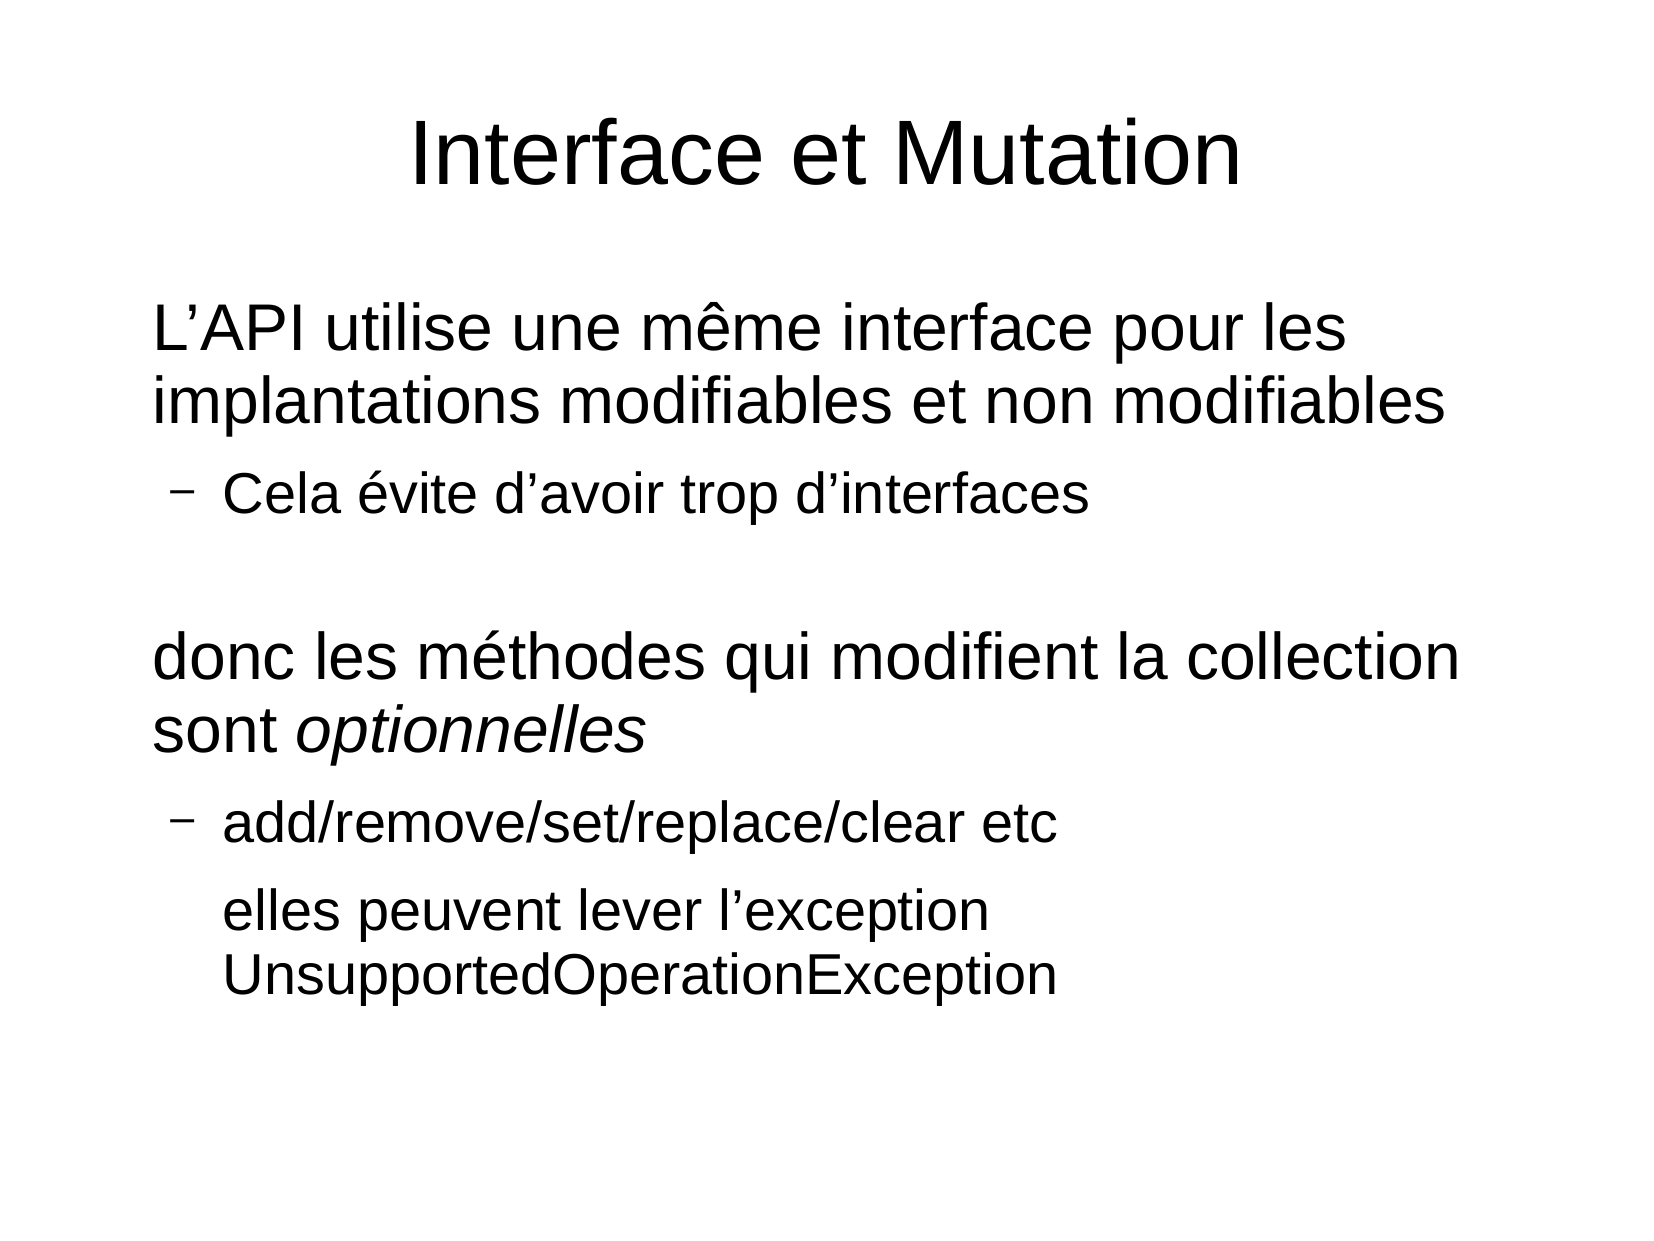

# Interface et Mutation
L’API utilise une même interface pour les implantations modifiables et non modifiables
Cela évite d’avoir trop d’interfaces
donc les méthodes qui modifient la collection sont optionnelles
add/remove/set/replace/clear etc
elles peuvent lever l’exception UnsupportedOperationException